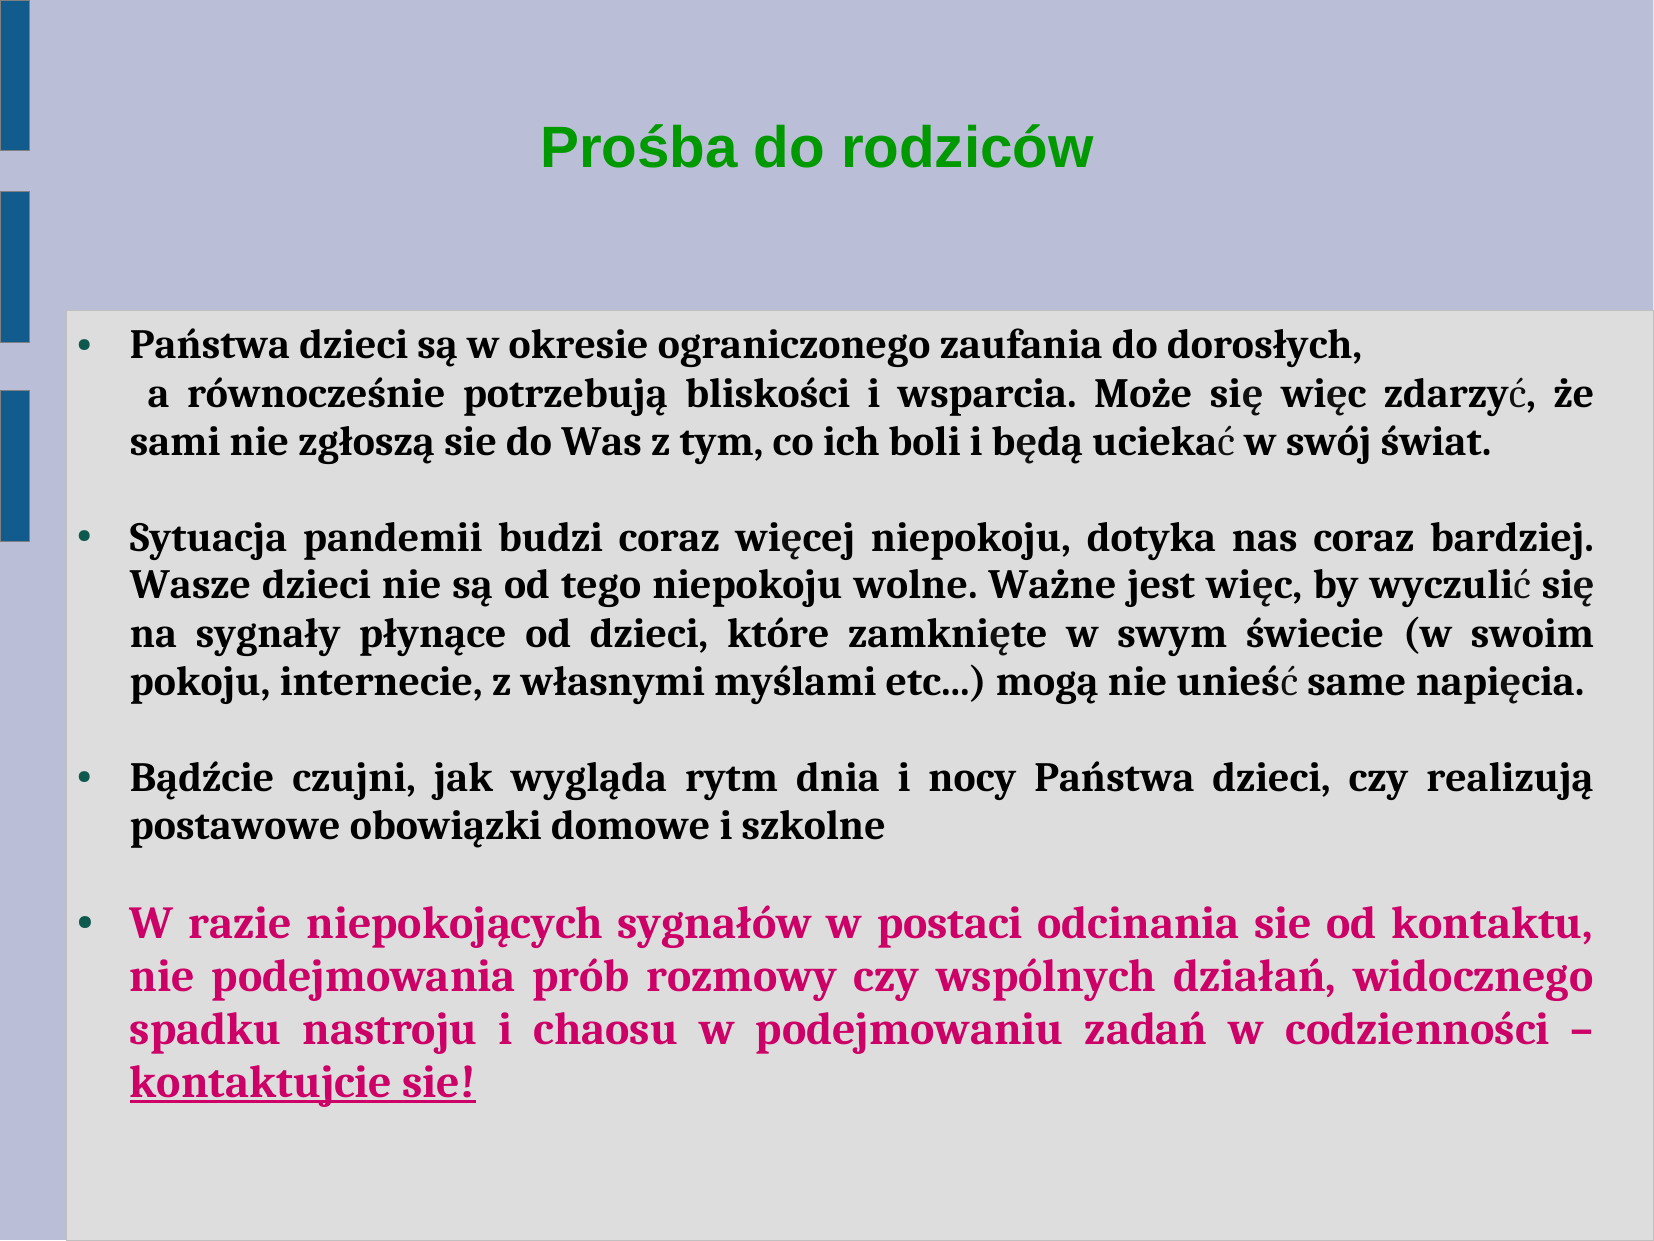

# Prośba do rodziców
Państwa dzieci są w okresie ograniczonego zaufania do dorosłych,
 a równocześnie potrzebują bliskości i wsparcia. Może się więc zdarzyć, że sami nie zgłoszą sie do Was z tym, co ich boli i będą uciekać w swój świat.
Sytuacja pandemii budzi coraz więcej niepokoju, dotyka nas coraz bardziej. Wasze dzieci nie są od tego niepokoju wolne. Ważne jest więc, by wyczulić się na sygnały płynące od dzieci, które zamknięte w swym świecie (w swoim pokoju, internecie, z własnymi myślami etc...) mogą nie unieść same napięcia.
Bądźcie czujni, jak wygląda rytm dnia i nocy Państwa dzieci, czy realizują postawowe obowiązki domowe i szkolne
W razie niepokojących sygnałów w postaci odcinania sie od kontaktu, nie podejmowania prób rozmowy czy wspólnych działań, widocznego spadku nastroju i chaosu w podejmowaniu zadań w codzienności – kontaktujcie sie!